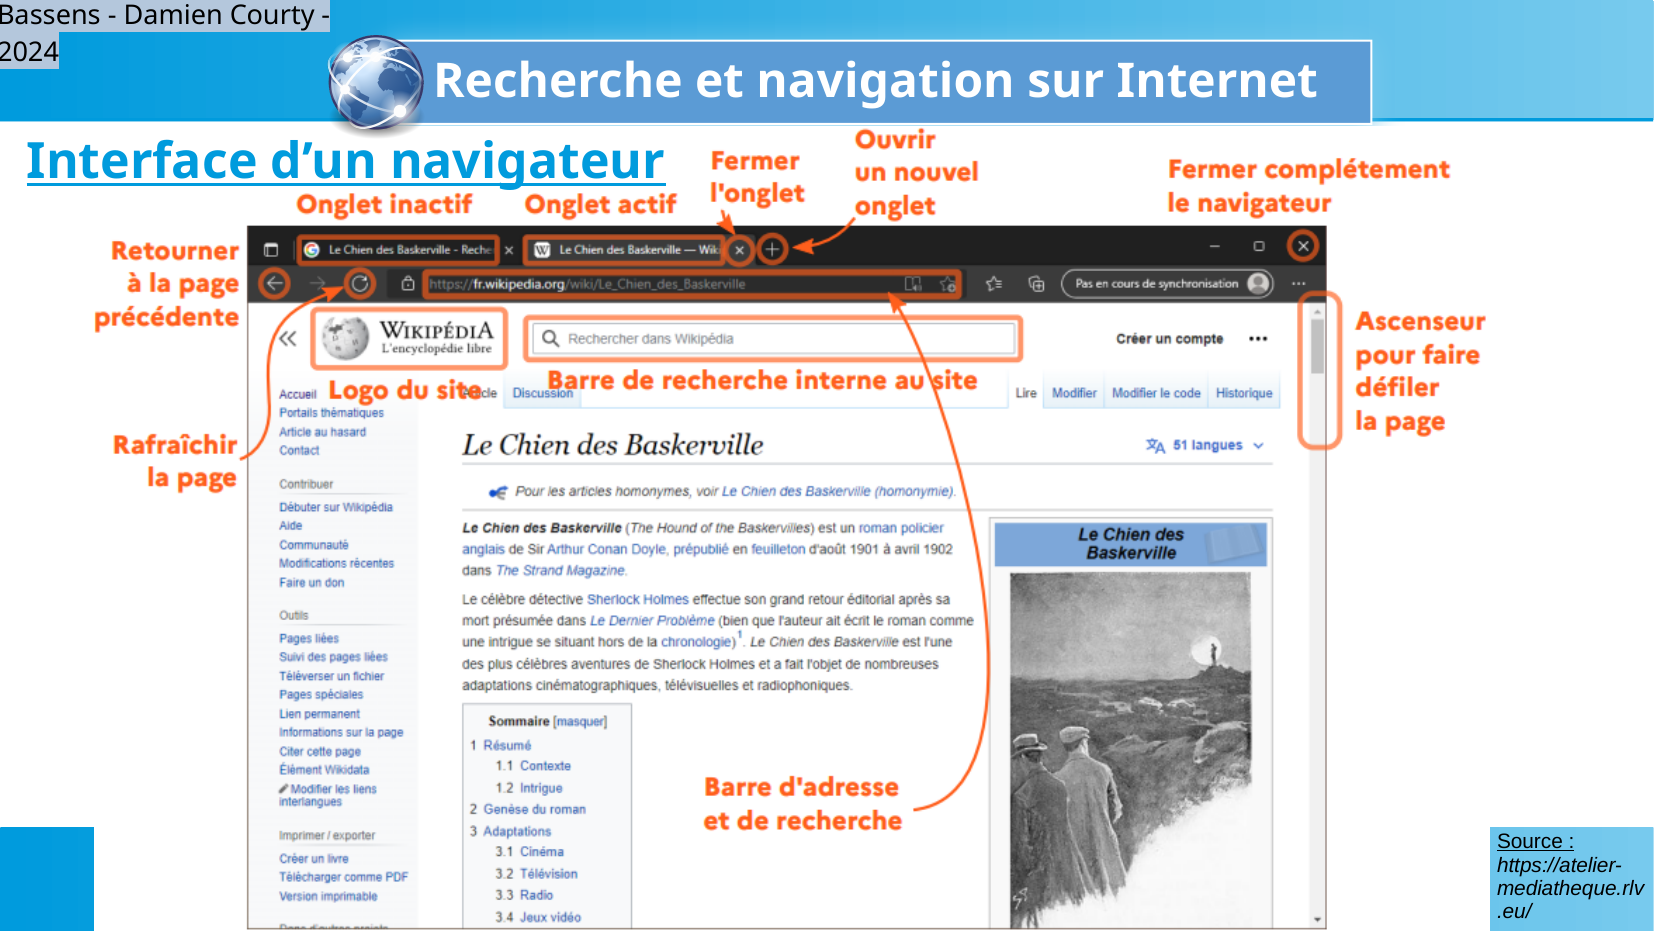

Bassens - Damien Courty - 2024
Recherche et navigation sur Internet
Interface d’un navigateur
Source : https://atelier-mediatheque.rlv.eu/